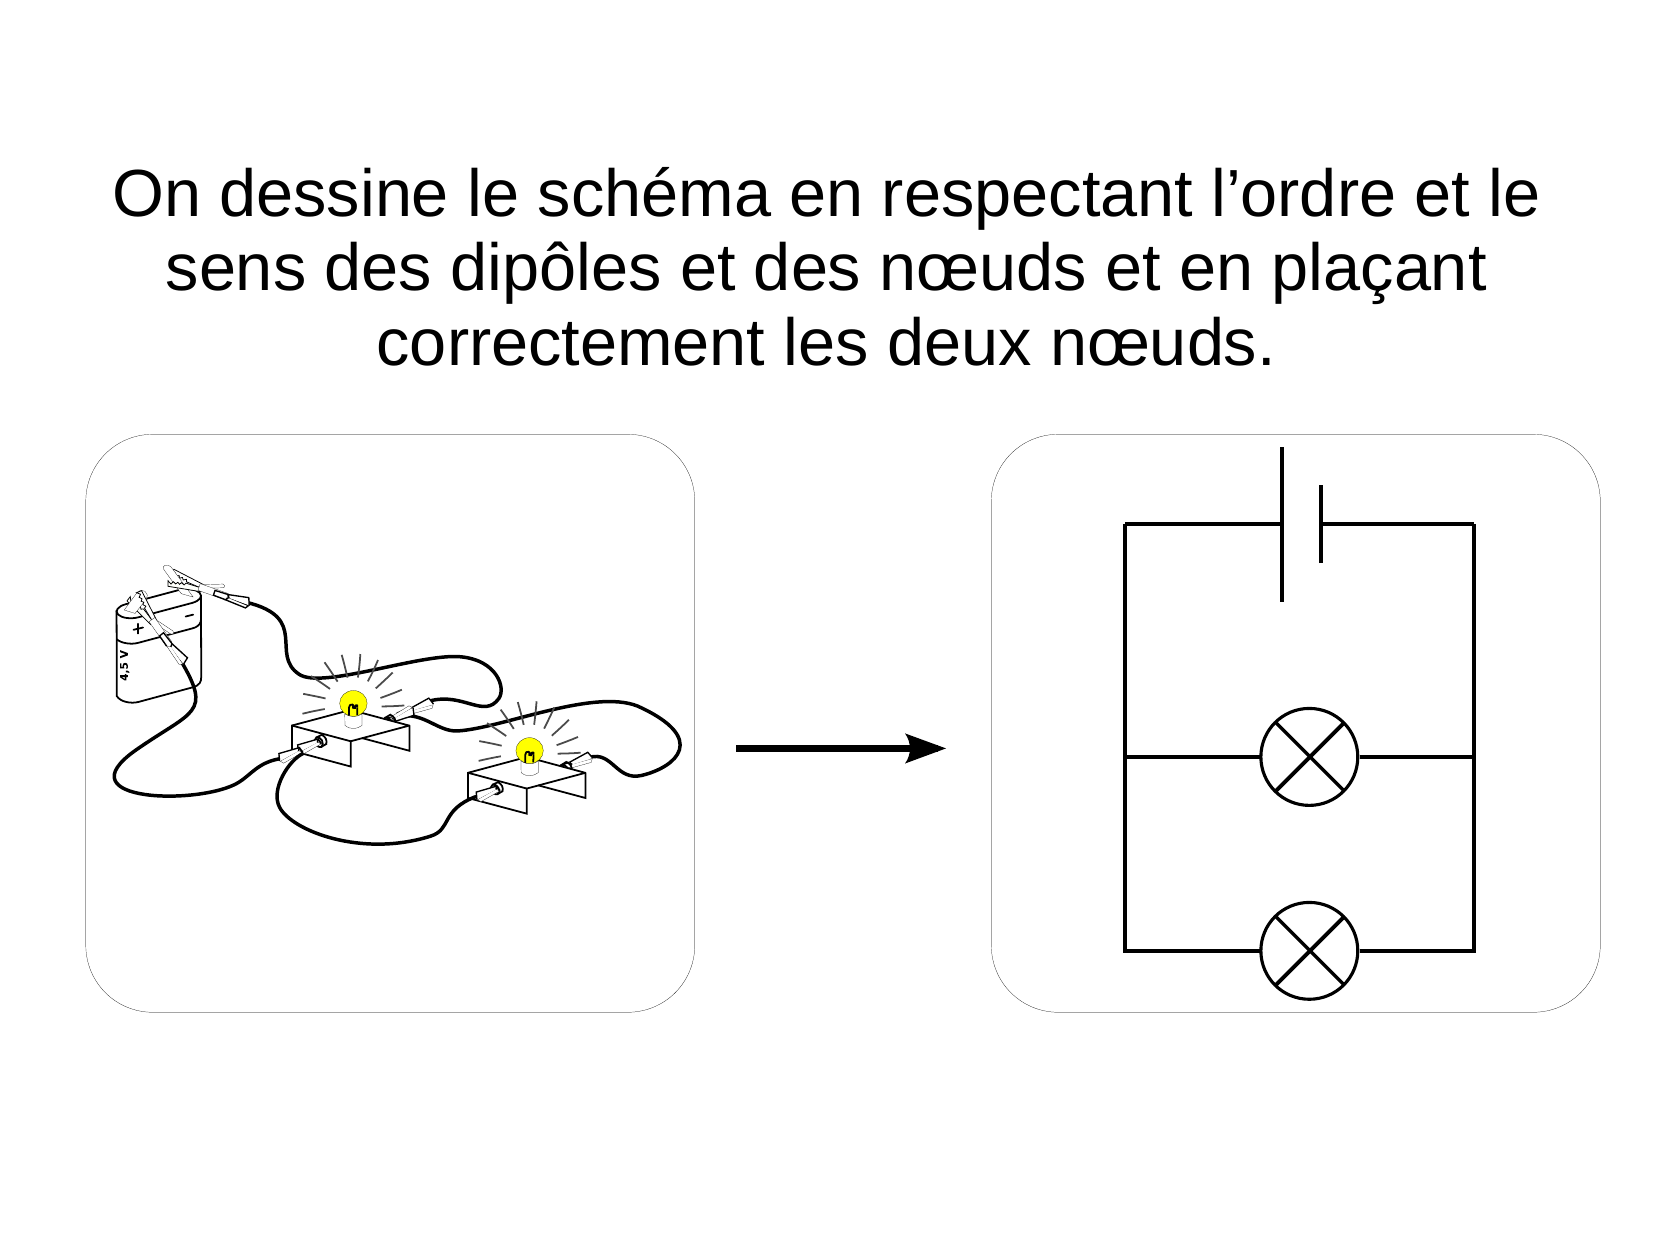

# On dessine le schéma en respectant l’ordre et le sens des dipôles et des nœuds et en plaçant correctement les deux nœuds.